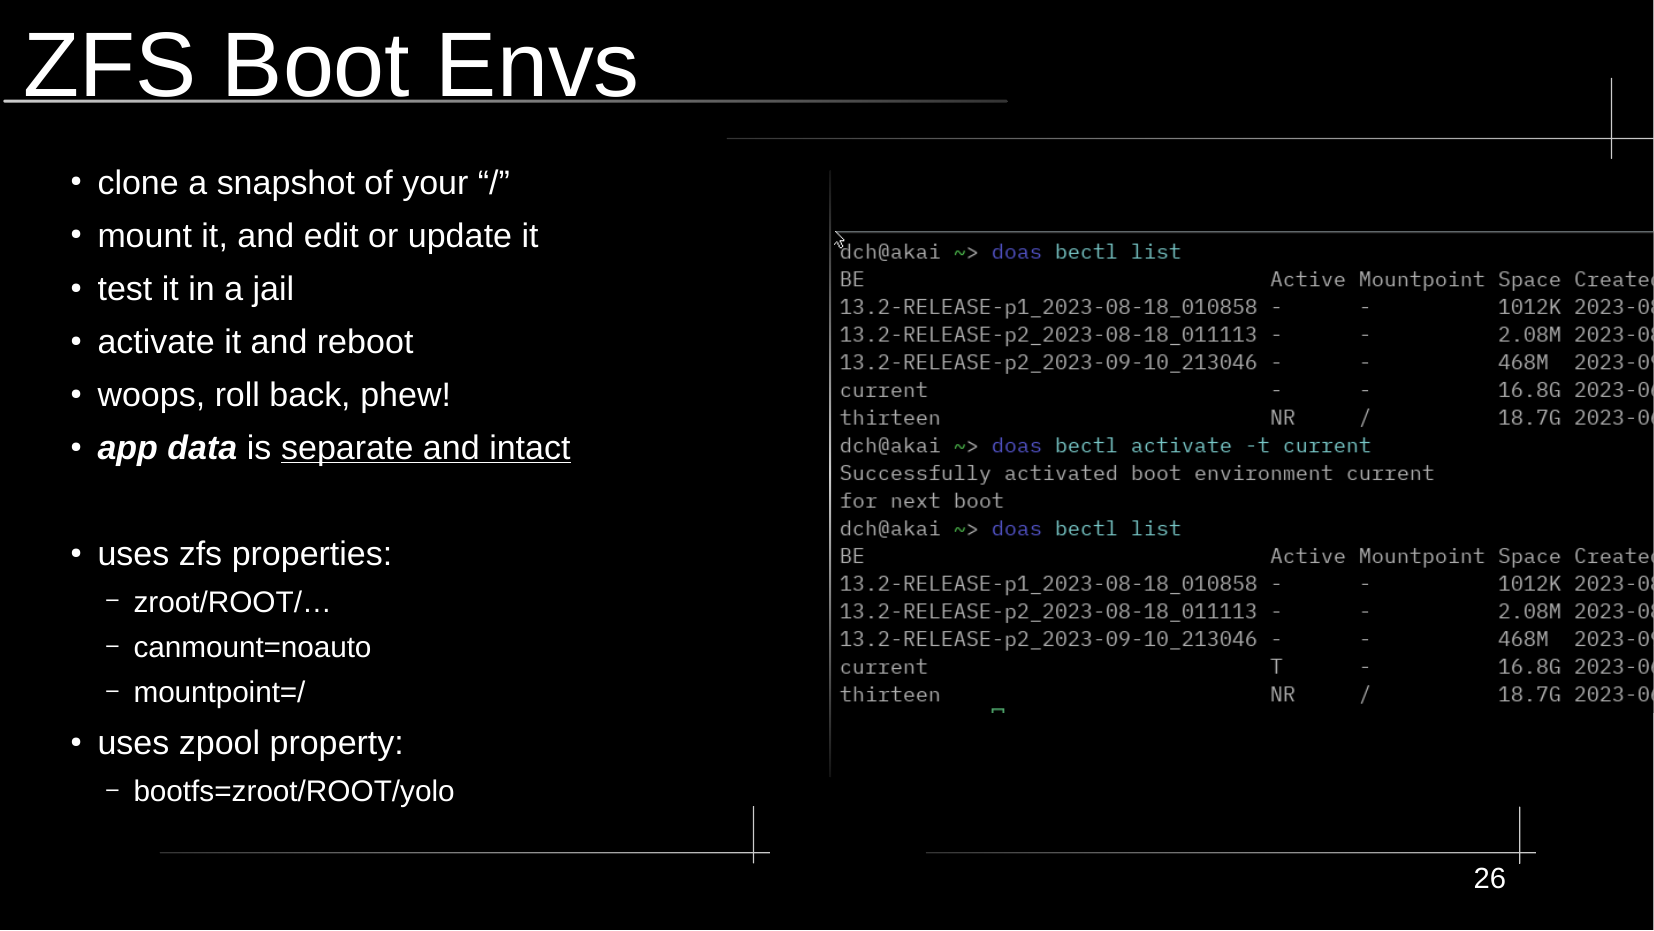

# ZFS Boot Envs
clone a snapshot of your “/”
mount it, and edit or update it
test it in a jail
activate it and reboot
woops, roll back, phew!
app data is separate and intact
uses zfs properties:
zroot/ROOT/…
canmount=noauto
mountpoint=/
uses zpool property:
bootfs=zroot/ROOT/yolo
26